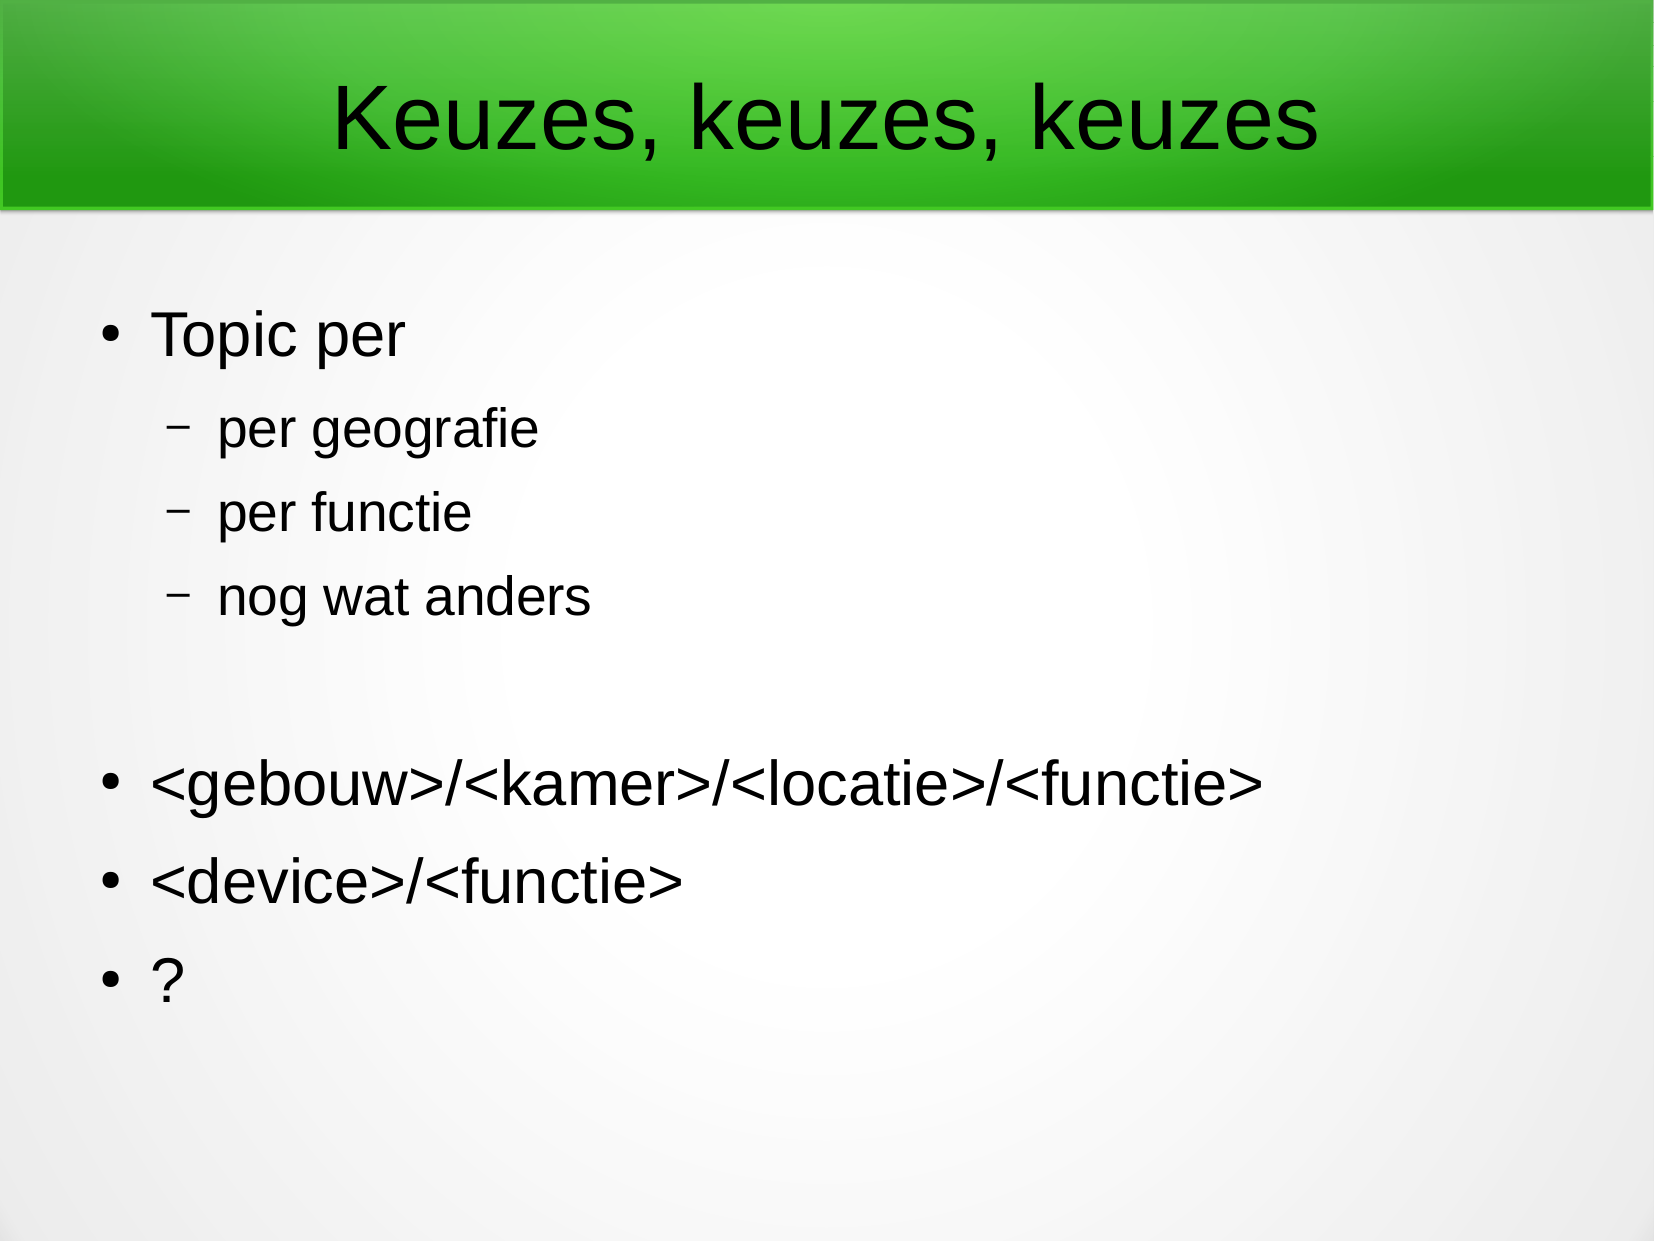

# Keuzes, keuzes, keuzes
Topic per
per geografie
per functie
nog wat anders
<gebouw>/<kamer>/<locatie>/<functie>
<device>/<functie>
?